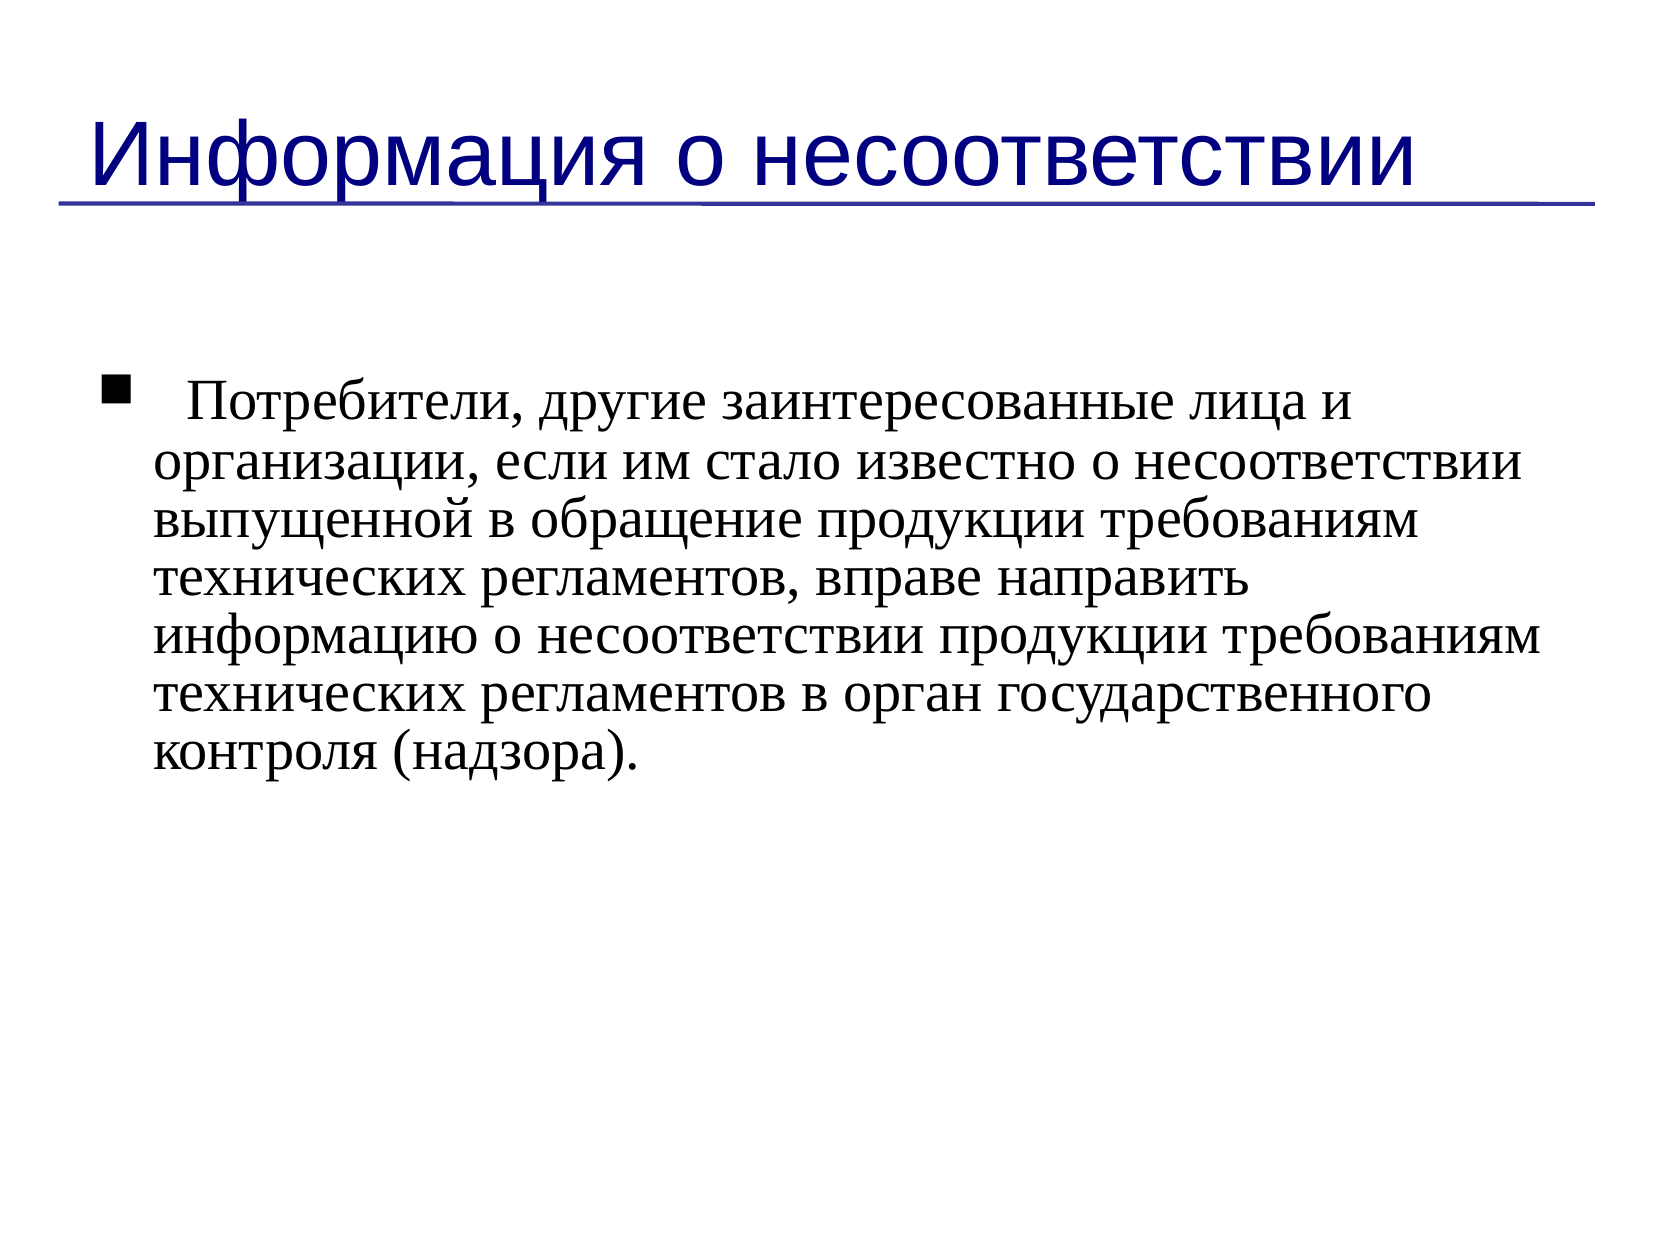

# Информация о несоответствии
 Потребители, другие заинтересованные лица и организации, если им стало известно о несоответствии выпущенной в обращение продукции требованиям технических регламентов, вправе направить информацию о несоответствии продукции требованиям технических регламентов в орган государственного контроля (надзора).